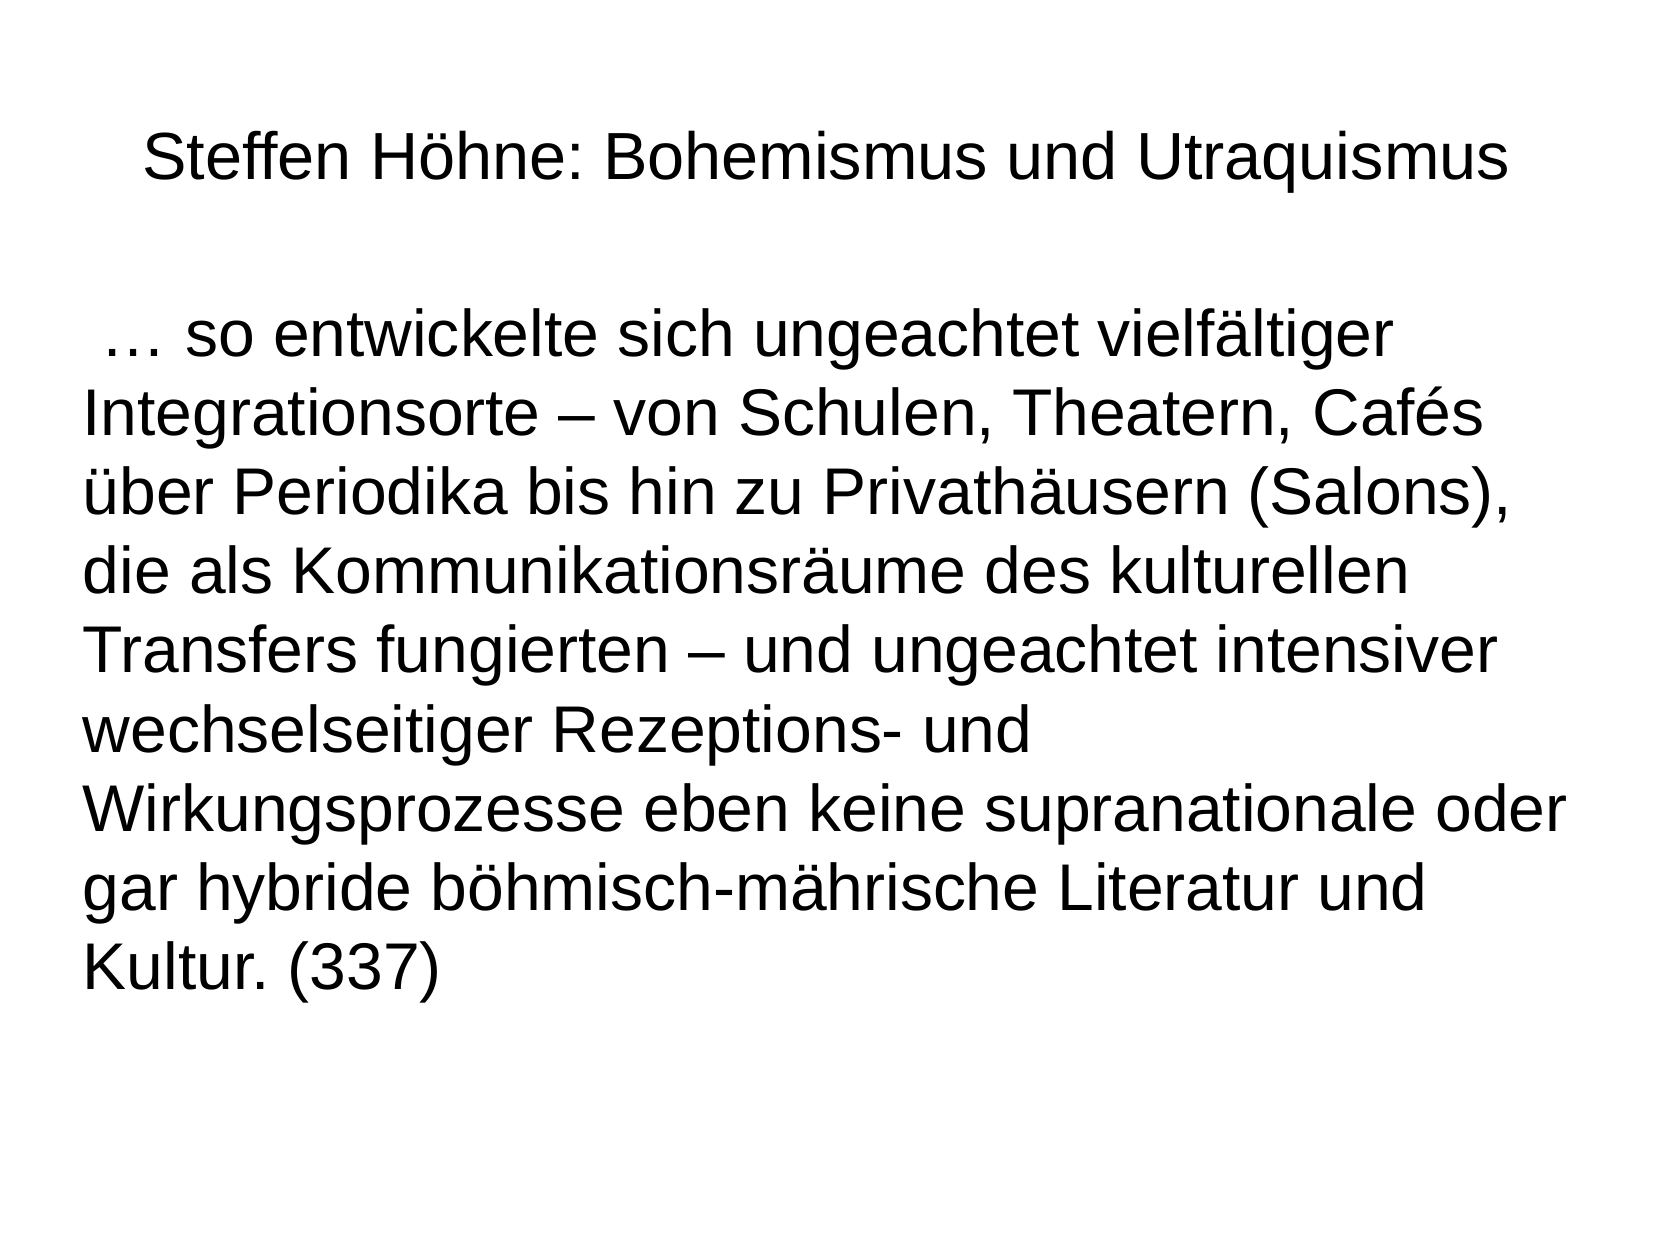

# Steffen Höhne: Bohemismus und Utraquismus
 … so entwickelte sich ungeachtet vielfältiger Integrationsorte ‒ von Schulen, Theatern, Cafés über Periodika bis hin zu Privathäusern (Salons), die als Kommunikationsräume des kulturellen Transfers fungierten ‒ und ungeachtet intensiver wechselseitiger Rezeptions- und Wirkungsprozesse eben keine supranationale oder gar hybride böhmisch-mährische Literatur und Kultur. (337)